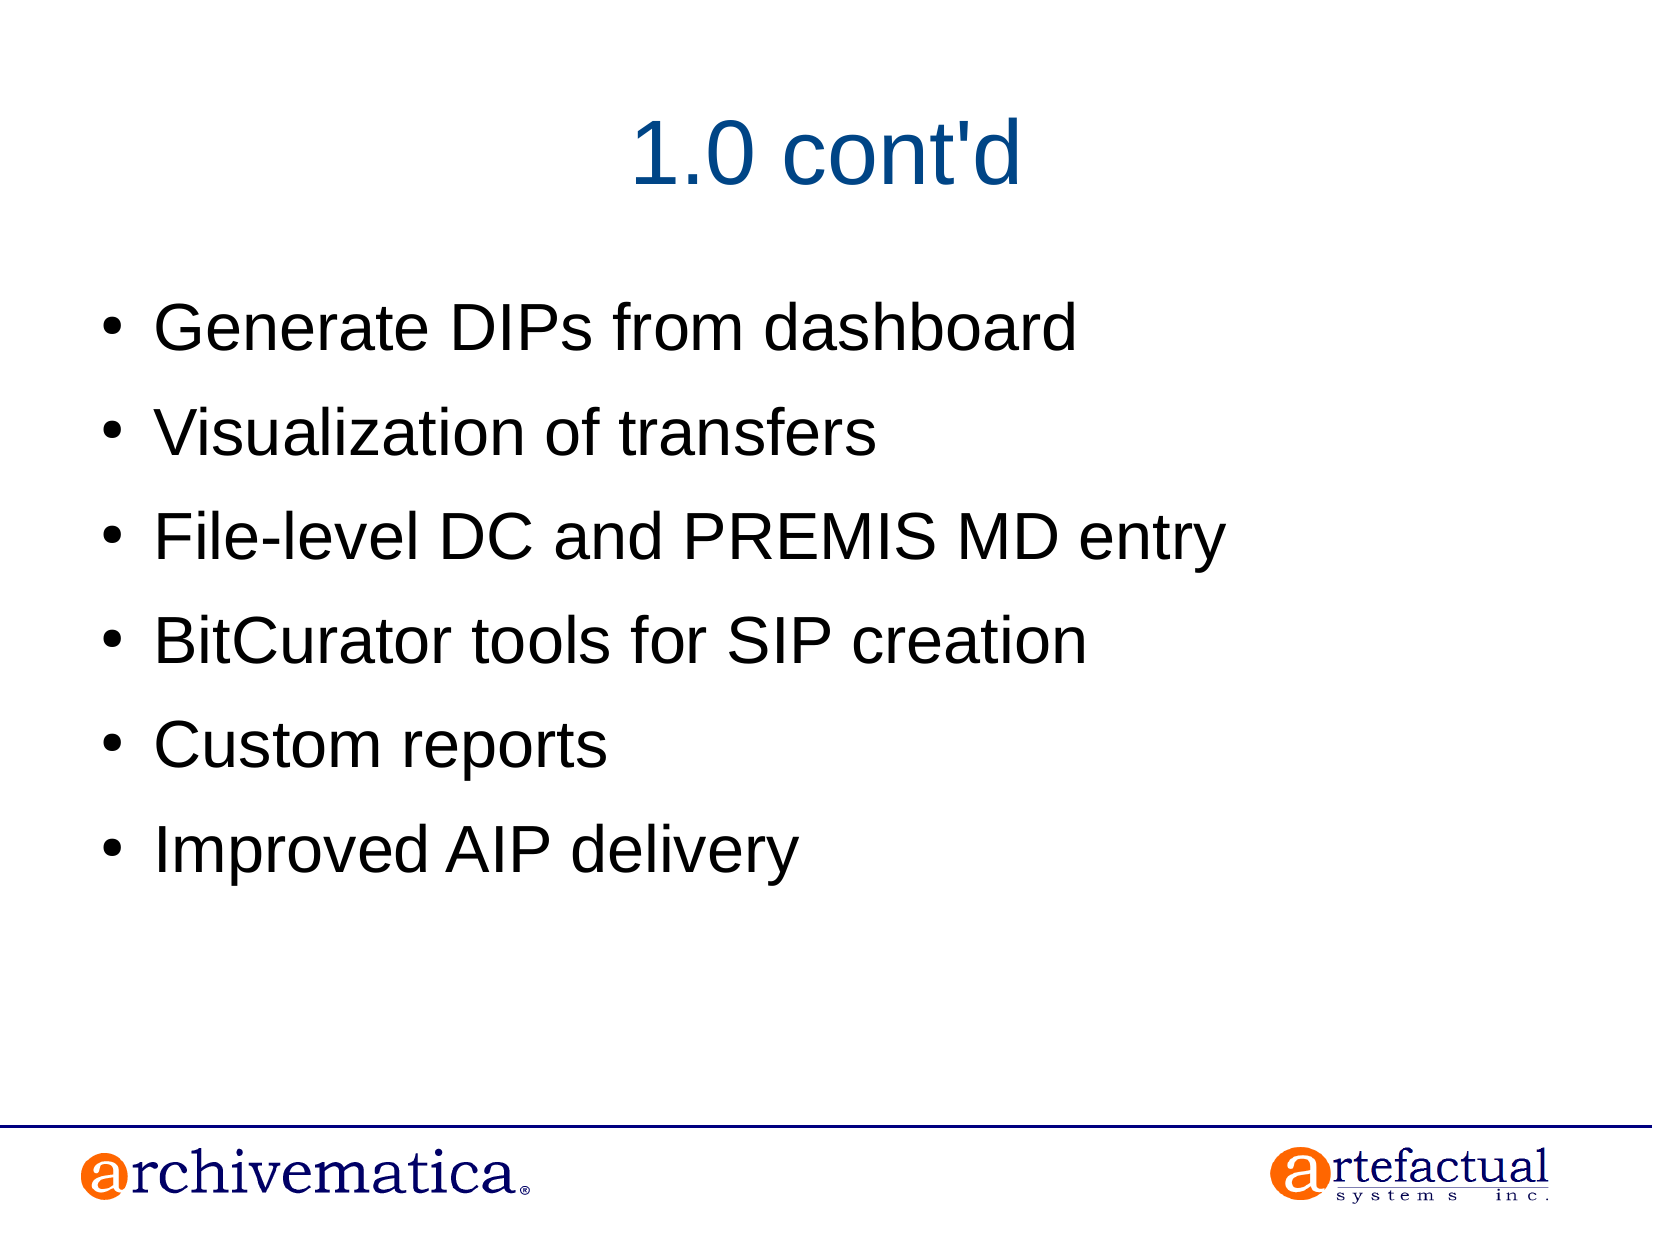

# 1.0 cont'd
Generate DIPs from dashboard
Visualization of transfers
File-level DC and PREMIS MD entry
BitCurator tools for SIP creation
Custom reports
Improved AIP delivery